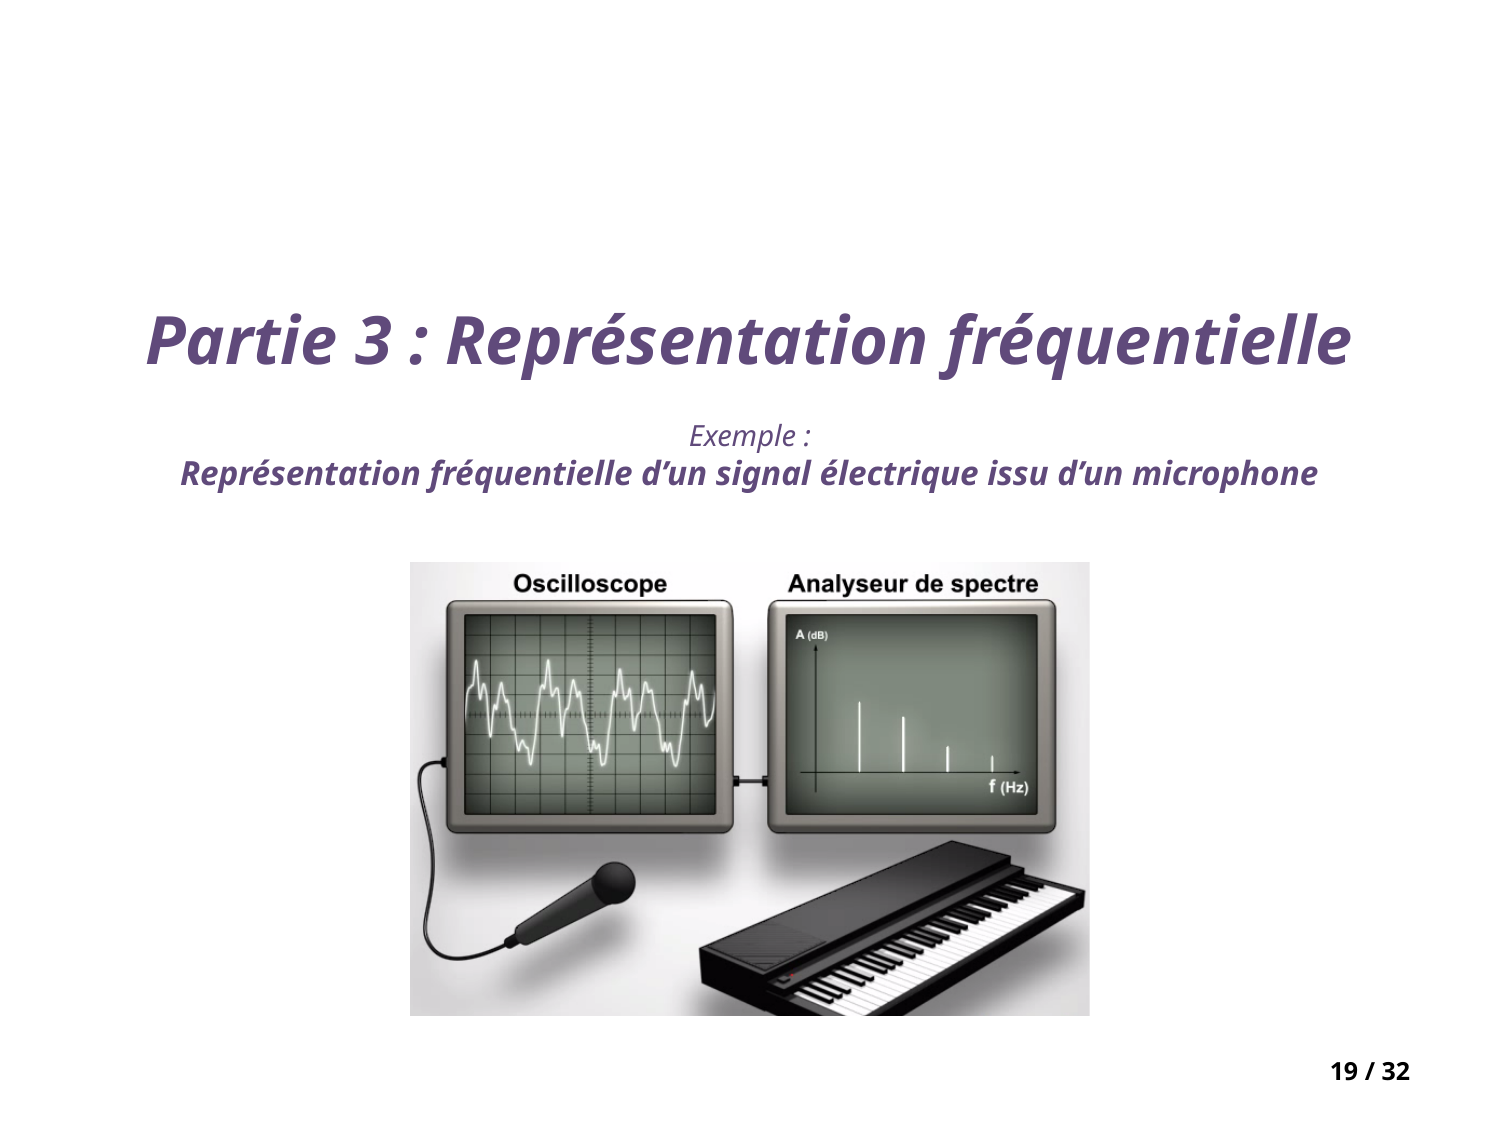

# Partie 3 : Représentation fréquentielle Exemple : Représentation fréquentielle d’un signal électrique issu d’un microphone